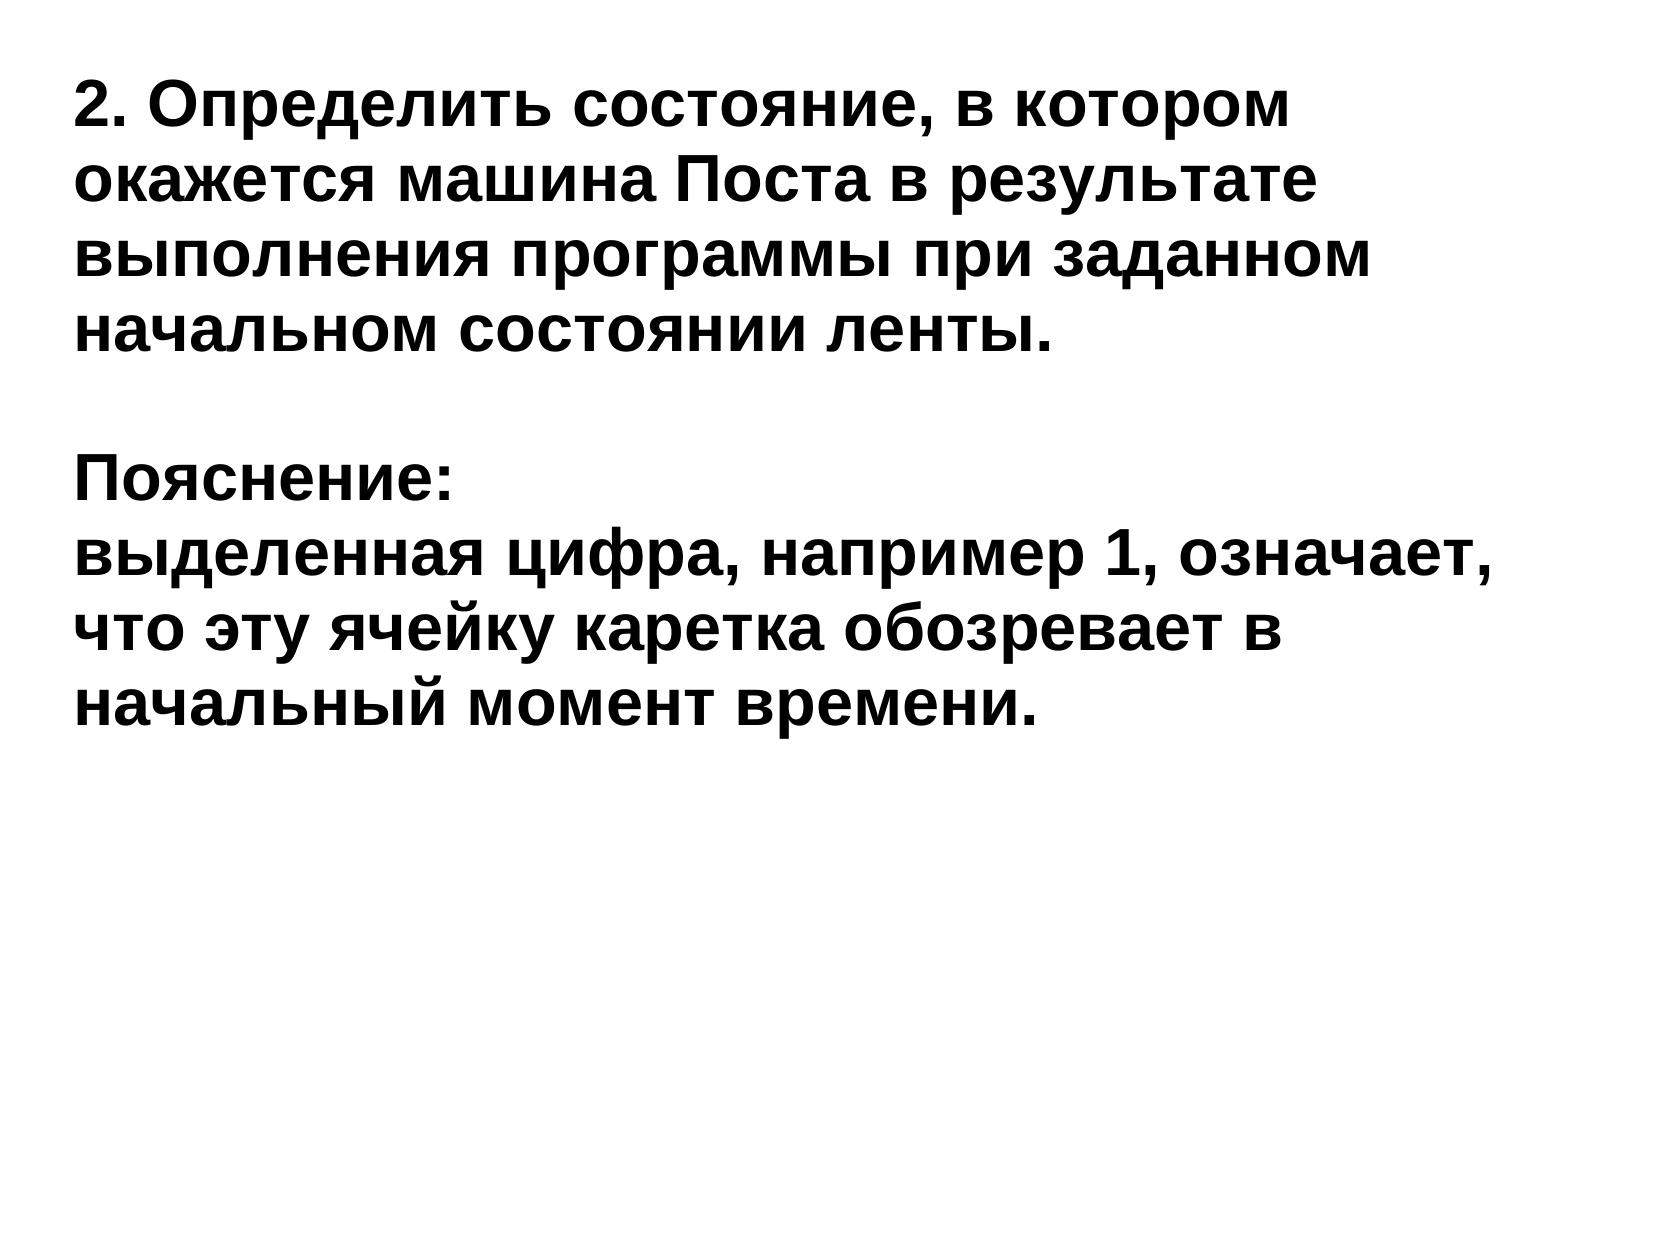

2. Определить состояние, в котором окажется машина Поста в результате выполнения программы при заданном начальном состоянии ленты.
Пояснение:
выделенная цифра, например 1, означает, что эту ячейку каретка обозревает в начальный момент времени.